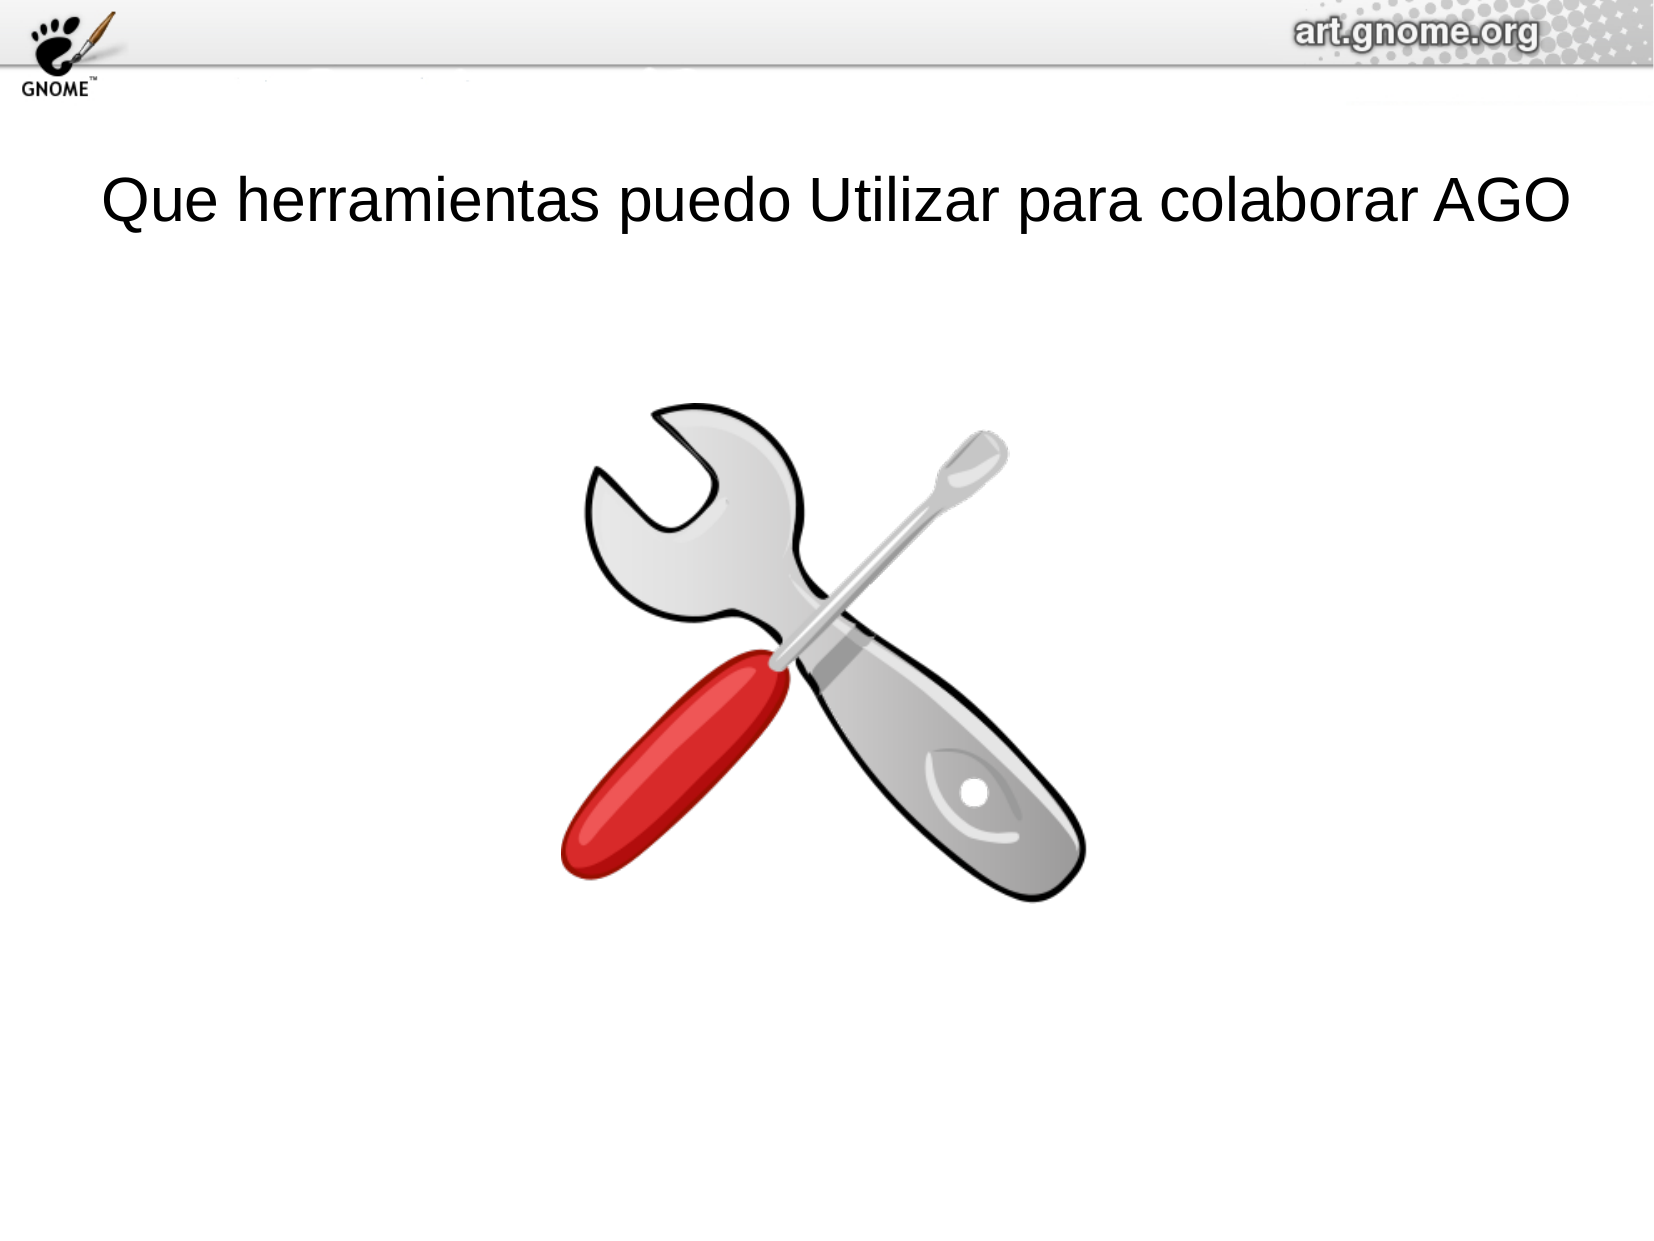

Que herramientas puedo Utilizar para colaborar AGO